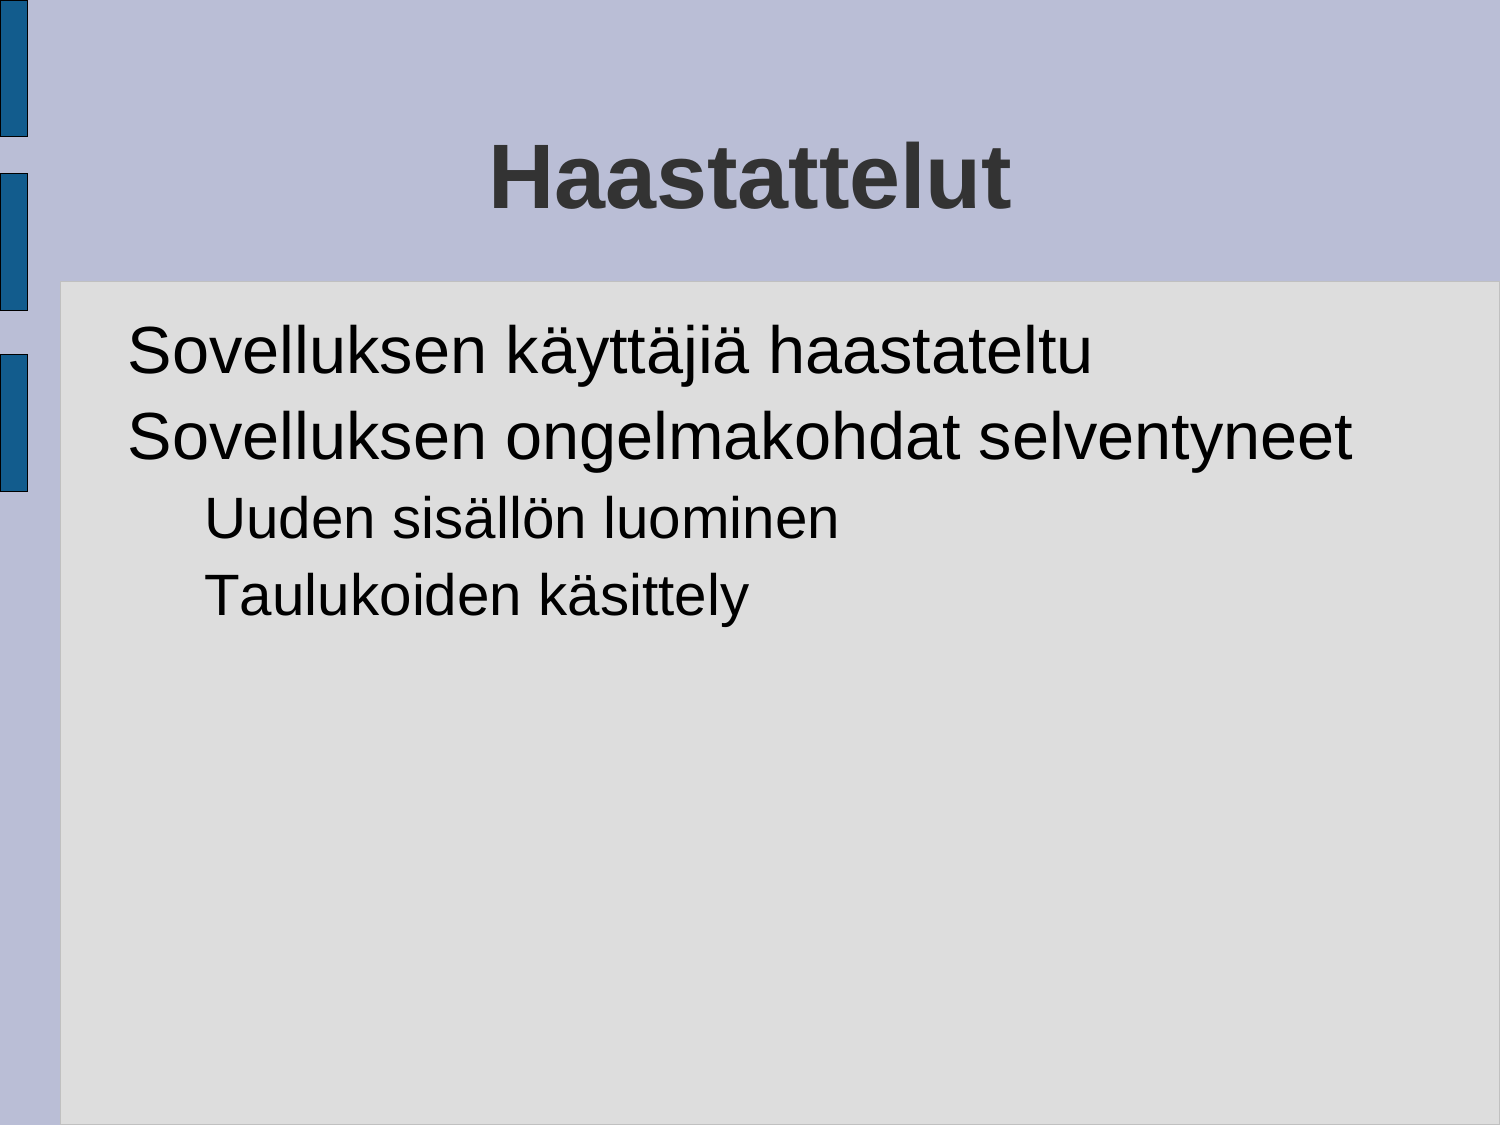

# Haastattelut
Sovelluksen käyttäjiä haastateltu
Sovelluksen ongelmakohdat selventyneet
Uuden sisällön luominen
Taulukoiden käsittely